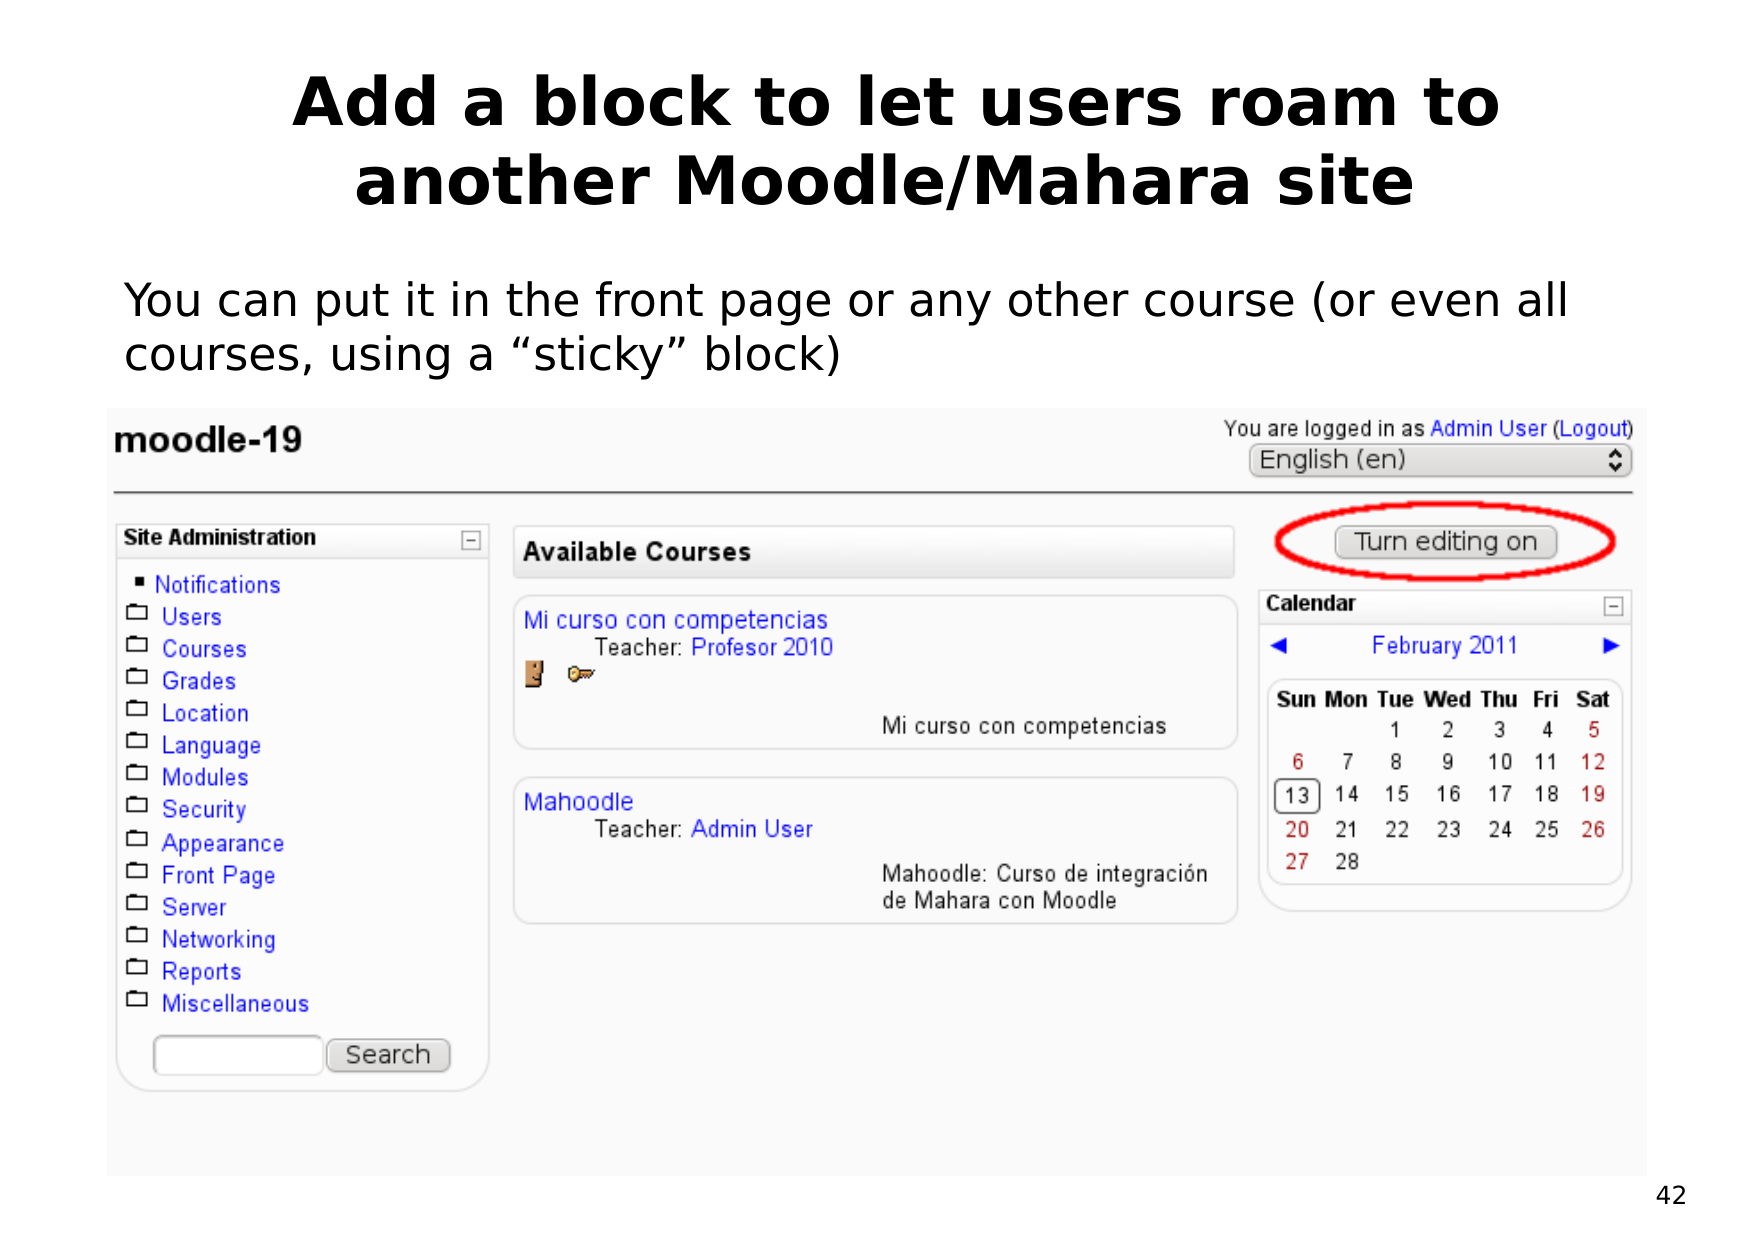

# Add a block to let users roam to another Moodle/Mahara site
You can put it in the front page or any other course (or even all courses, using a “sticky” block)
42